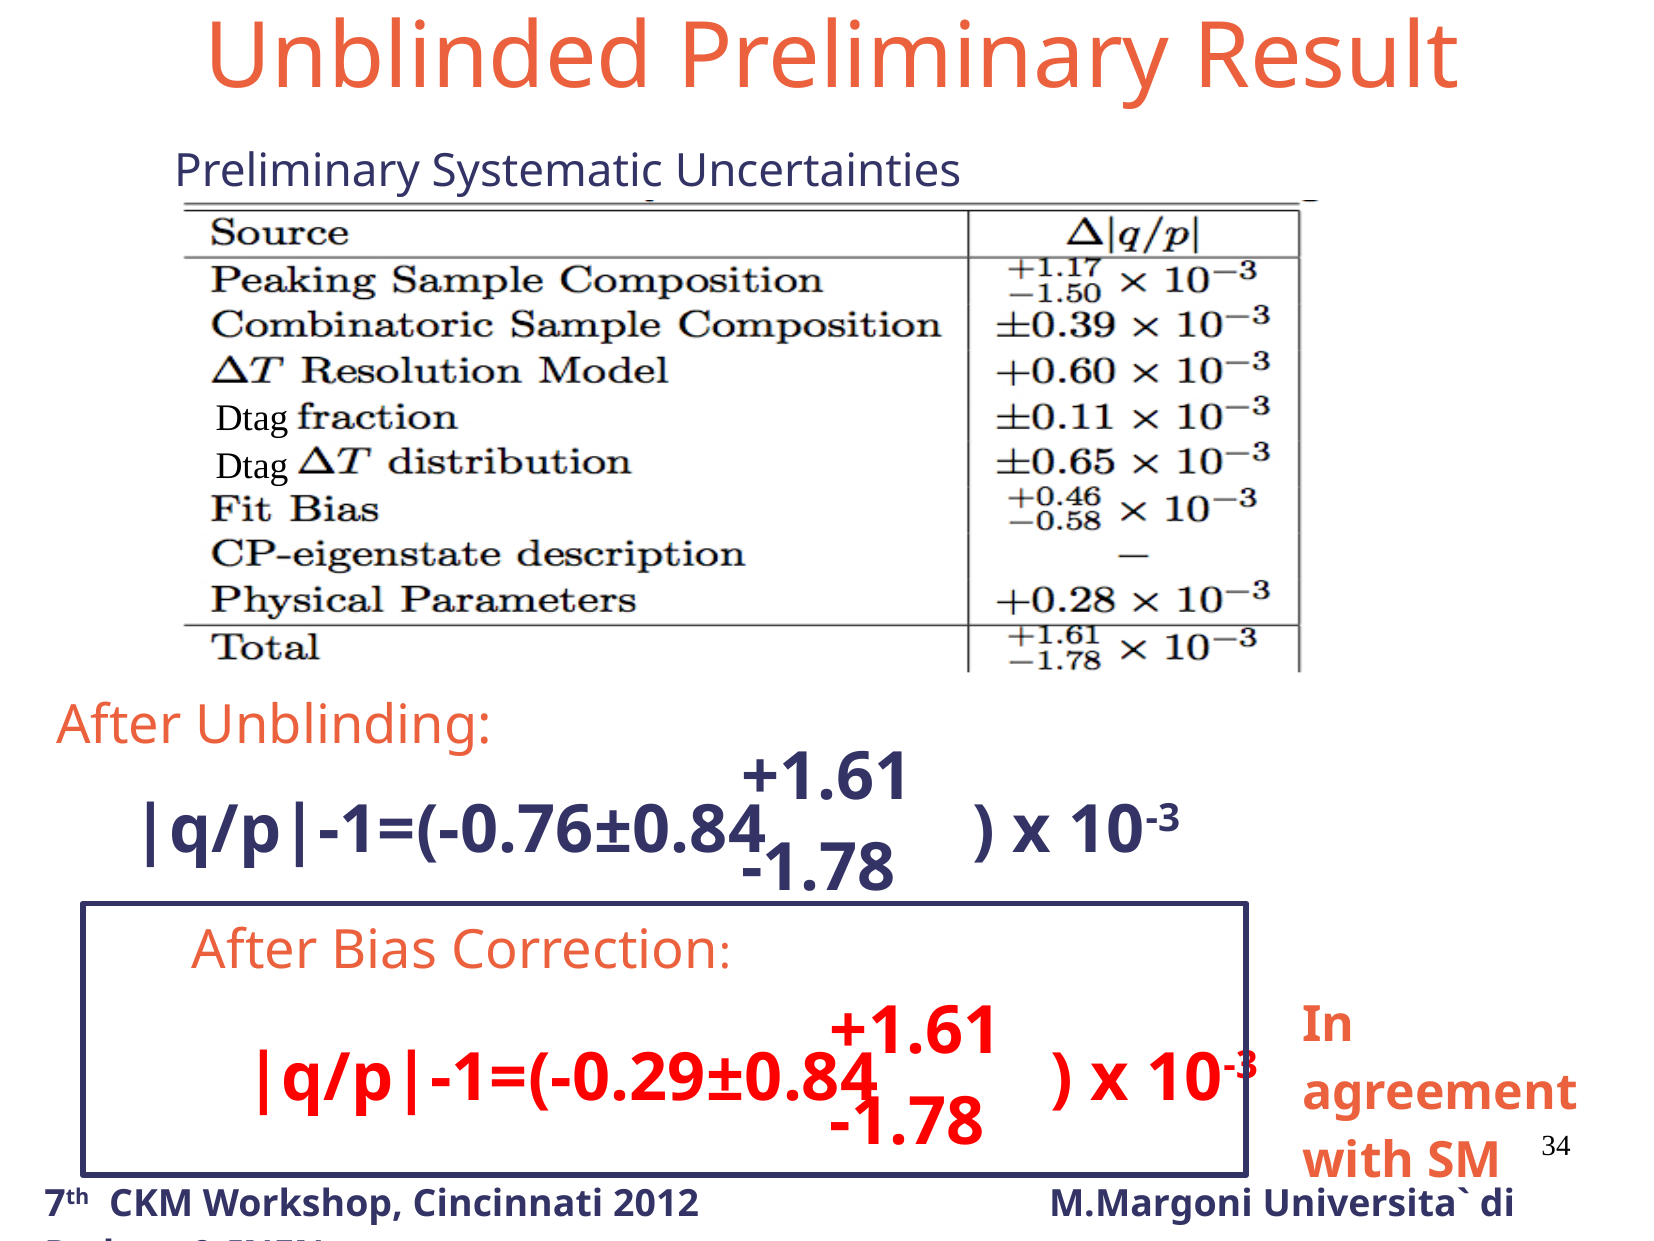

# Unblinded Preliminary Result
Preliminary Systematic Uncertainties
Dtag
Dtag
After Unblinding:
+1.61
-1.78
|q/p|-1=(-0.76±0.84 ) x 10-3
After Bias Correction:
+1.61
-1.78
In agreement with SM
|q/p|-1=(-0.29±0.84 ) x 10-3
34
7th CKM Workshop, Cincinnati 2012 M.Margoni Universita` di Padova & INFN